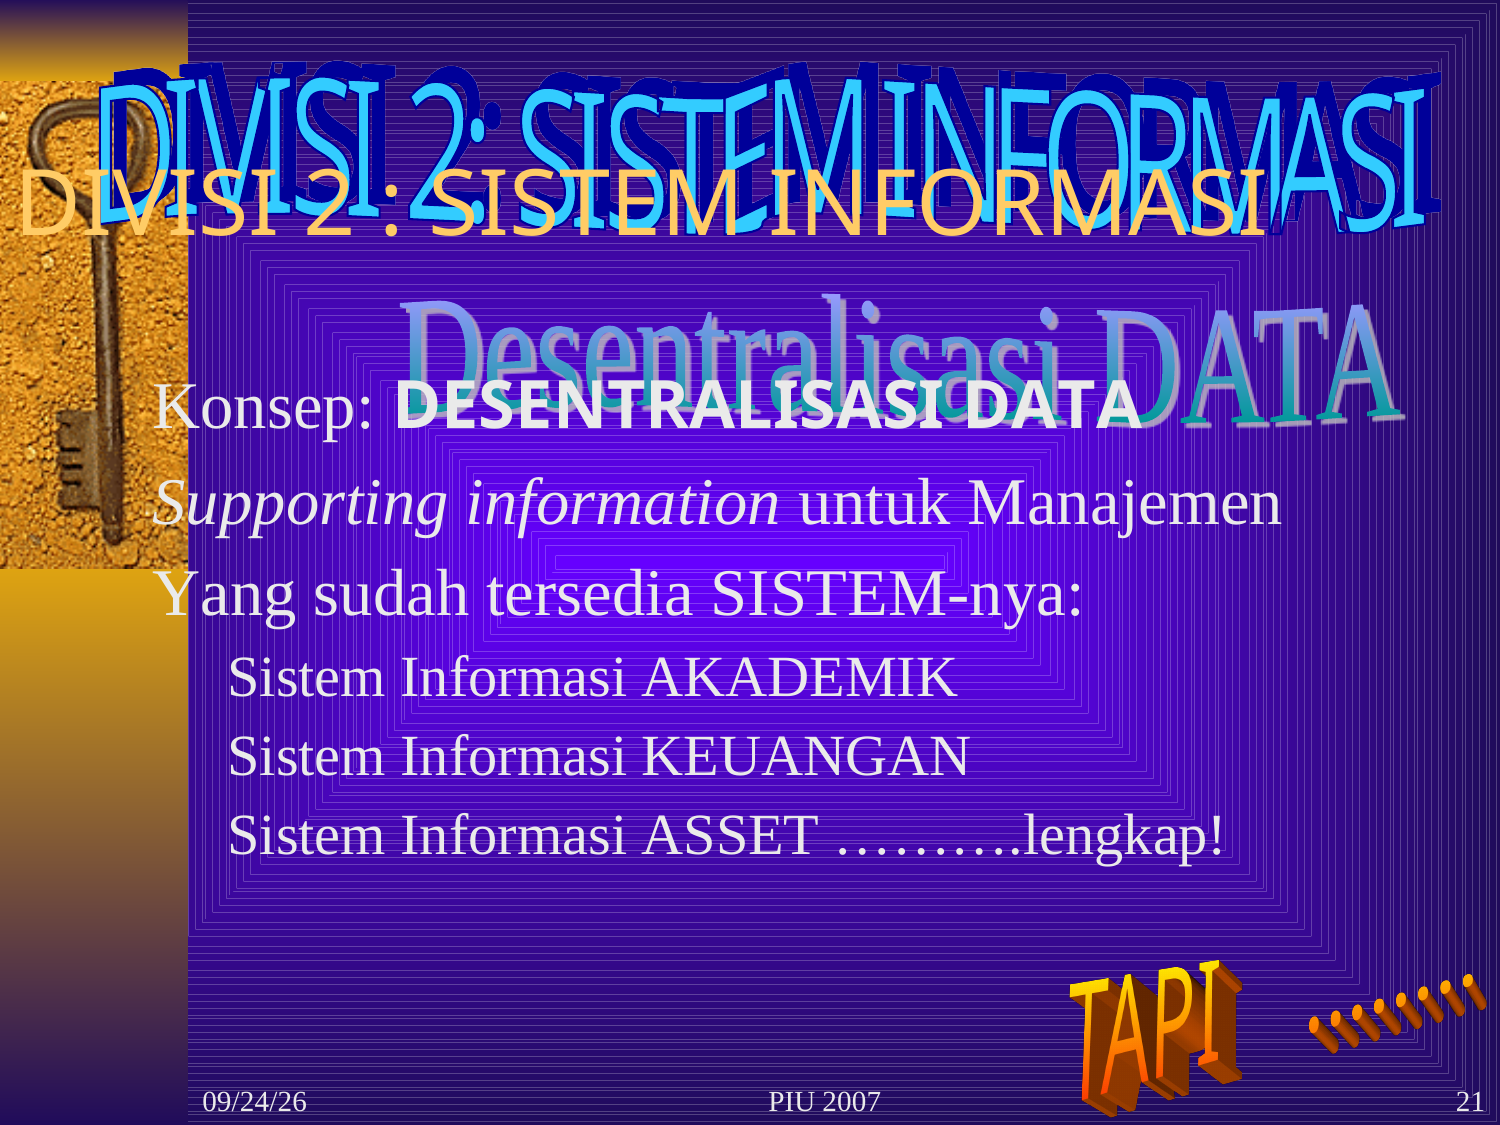

DIVISI 2: SISTEM INFORMASI
# DIVISI 2 : SISTEM INFORMASI
Desentralisasi DATA
Konsep: DESENTRALISASI DATA
Supporting information untuk Manajemen
Yang sudah tersedia SISTEM-nya:
Sistem Informasi AKADEMIK
Sistem Informasi KEUANGAN
Sistem Informasi ASSET ……….lengkap!
TAPI ........
PIU 2007
21